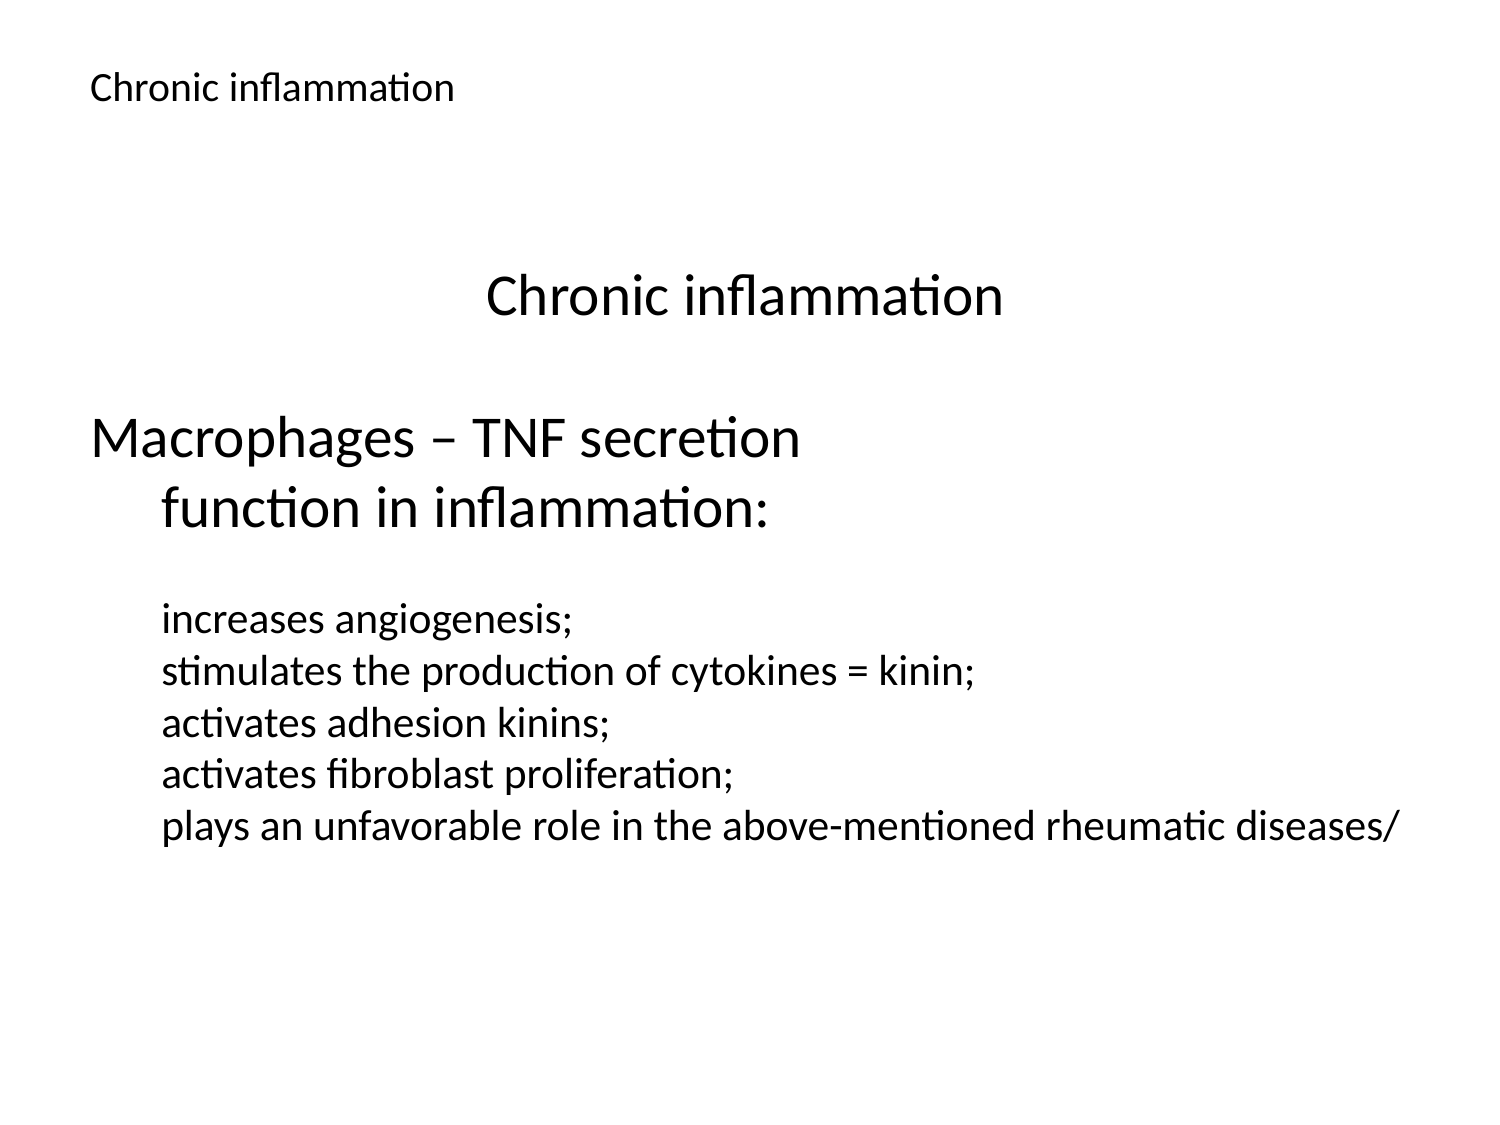

# Chronic inflammation
Chronic inflammation
Macrophages – TNF secretion
	function in inflammation:
	increases angiogenesis;
	stimulates the production of cytokines = kinin;
	activates adhesion kinins;
	activates fibroblast proliferation;
	plays an unfavorable role in the above-mentioned rheumatic diseases/